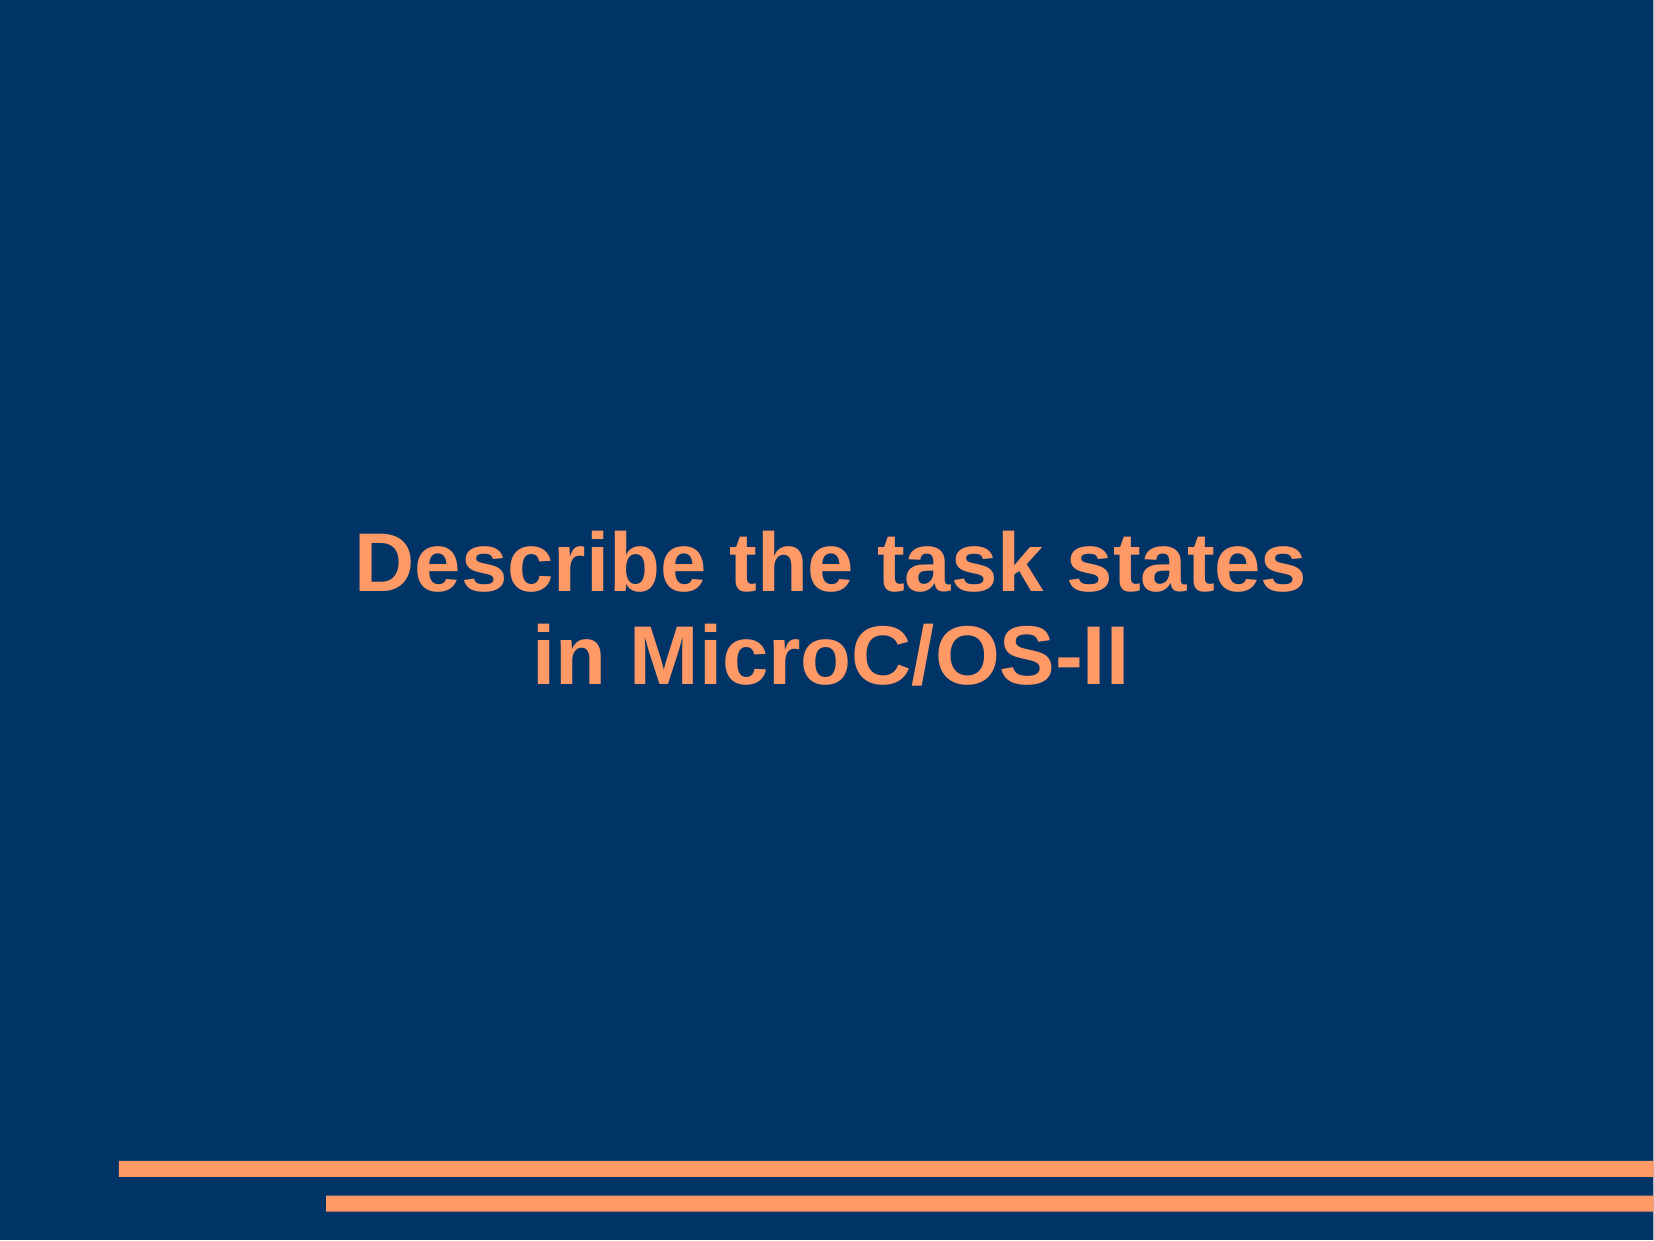

# Describe the task states in MicroC/OS-II